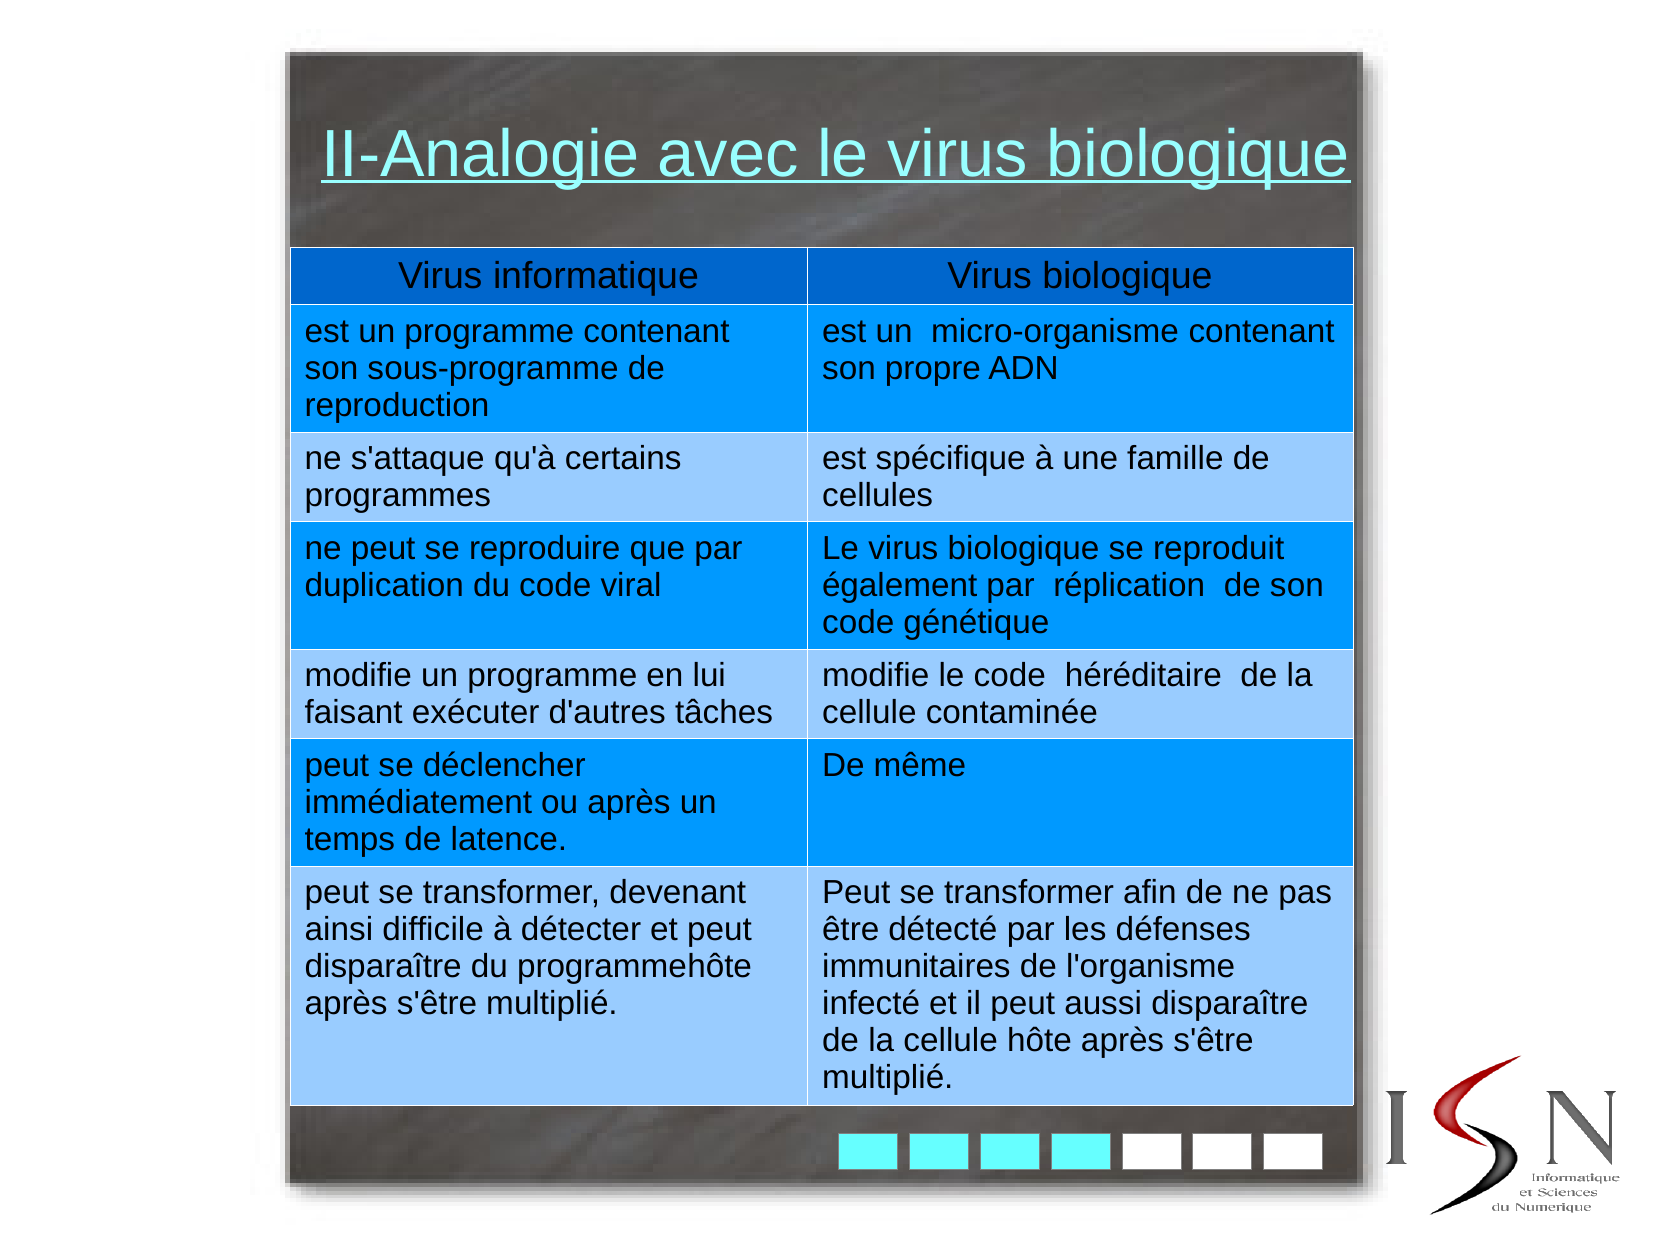

# II-Analogie avec le virus biologique
| Virus informatique | Virus biologique |
| --- | --- |
| est un programme contenant son sous-programme de reproduction | est un  micro-organisme contenant son propre ADN |
| ne s'attaque qu'à certains programmes | est spécifique à une famille de cellules |
| ne peut se reproduire que par duplication du code viral | Le virus biologique se reproduit également par  réplication  de soncode génétique |
| modifie un programme en lui faisant exécuter d'autres tâches | modifie le code  héréditaire  de la cellule contaminée |
| peut se déclencher immédiatement ou après un temps de latence. | De même |
| peut se transformer, devenant ainsi difficile à détecter et peut disparaître du programmehôte  après s'être multiplié. | Peut se transformer afin de ne pas être détecté par les défenses immunitaires de l'organisme infecté et il peut aussi disparaître de la cellule hôte après s'être multiplié. |